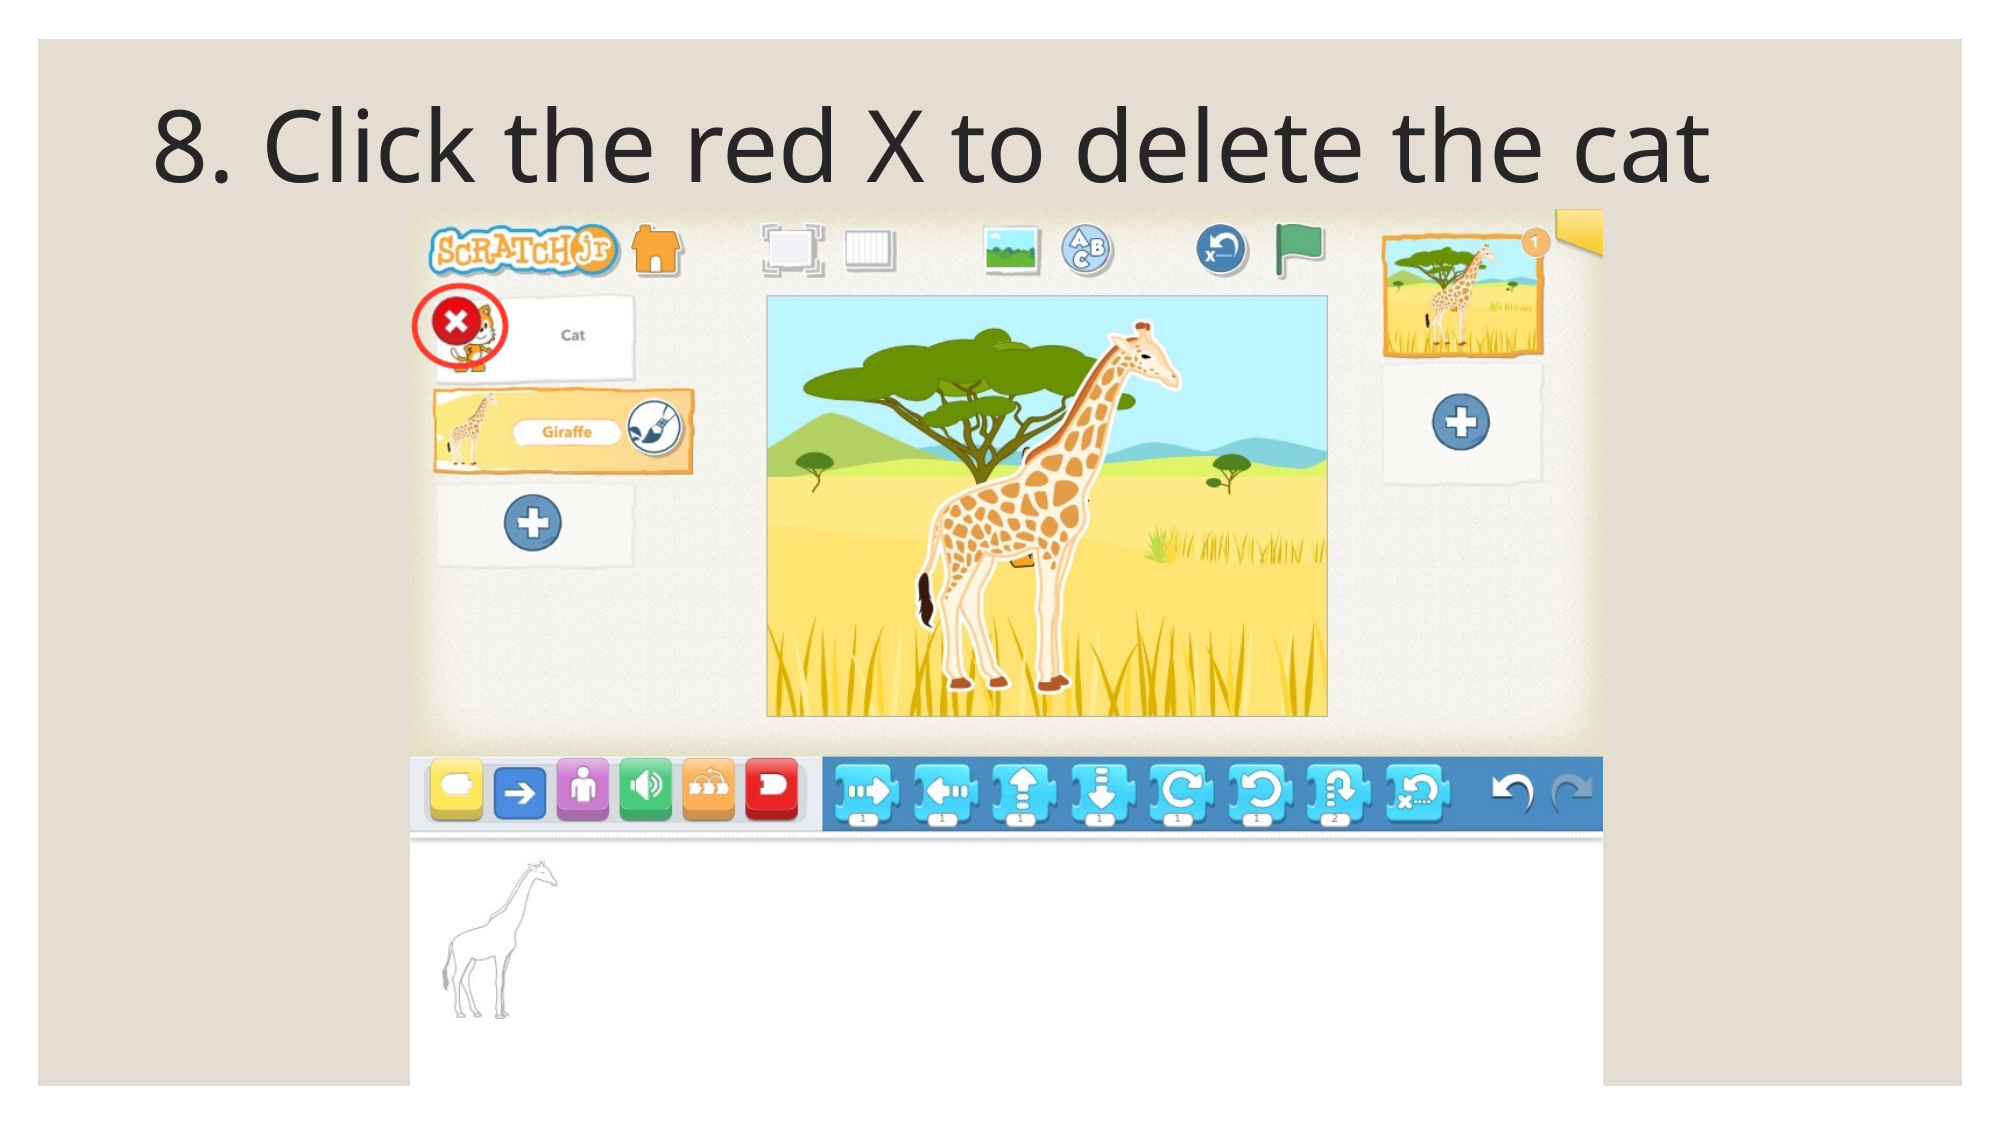

# 8. Click the red X to delete the cat